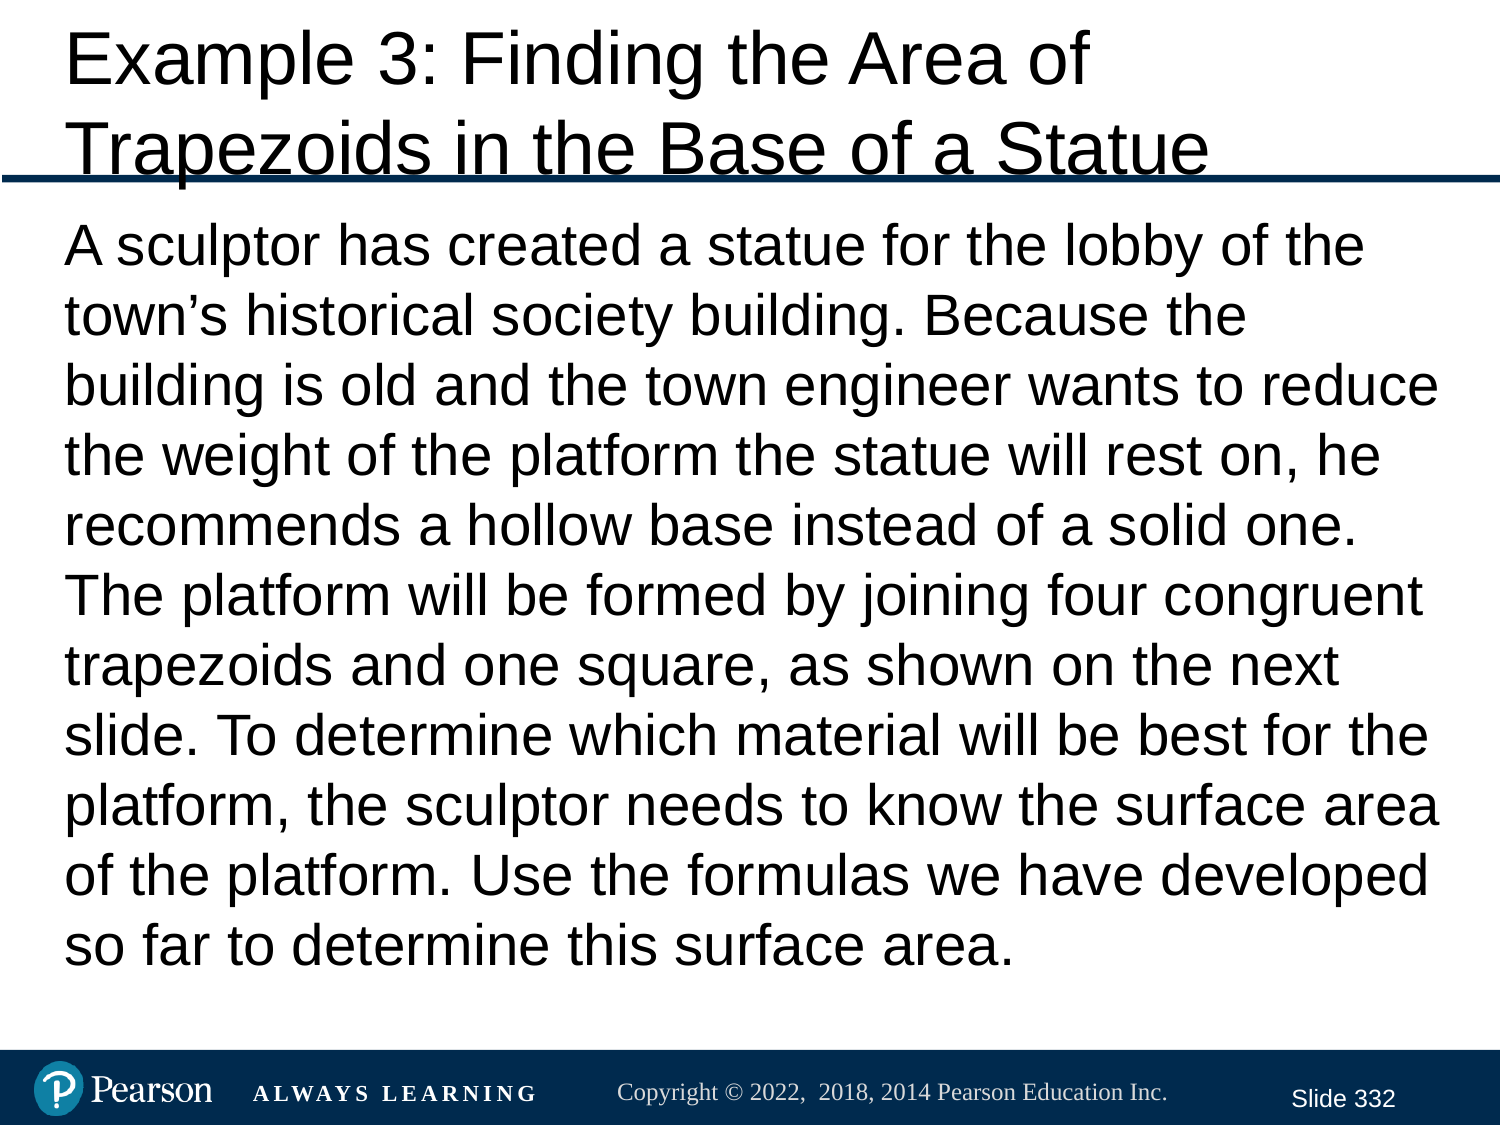

# Example 3: Finding the Area of Trapezoids in the Base of a Statue
A sculptor has created a statue for the lobby of the town’s historical society building. Because the building is old and the town engineer wants to reduce the weight of the platform the statue will rest on, he recommends a hollow base instead of a solid one. The platform will be formed by joining four congruent trapezoids and one square, as shown on the next slide. To determine which material will be best for the platform, the sculptor needs to know the surface area of the platform. Use the formulas we have developed so far to determine this surface area.